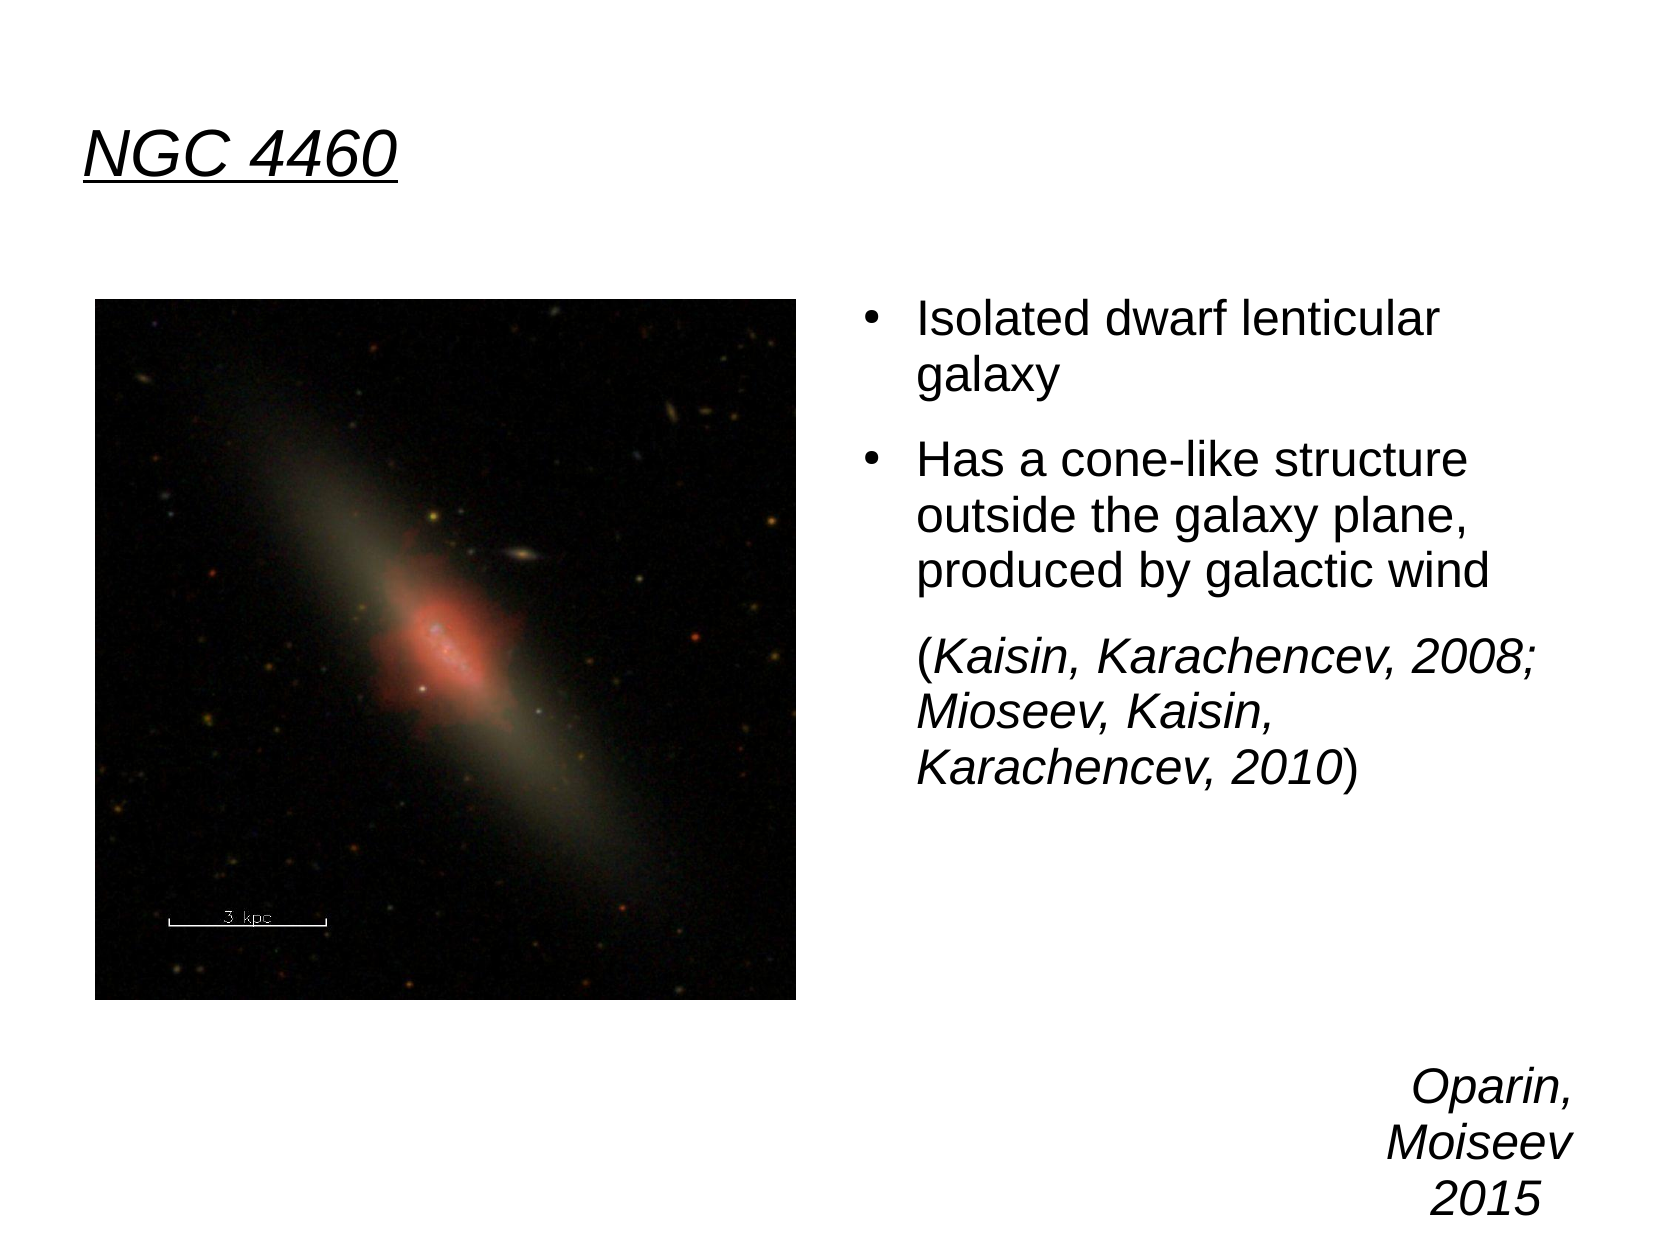

# NGC 4460
Isolated dwarf lenticular galaxy
Has a cone-like structure outside the galaxy plane, produced by galactic wind
(Kaisin, Karachencev, 2008;
Mioseev, Kaisin, Karachencev, 2010)
 Oparin, Moiseev 2015